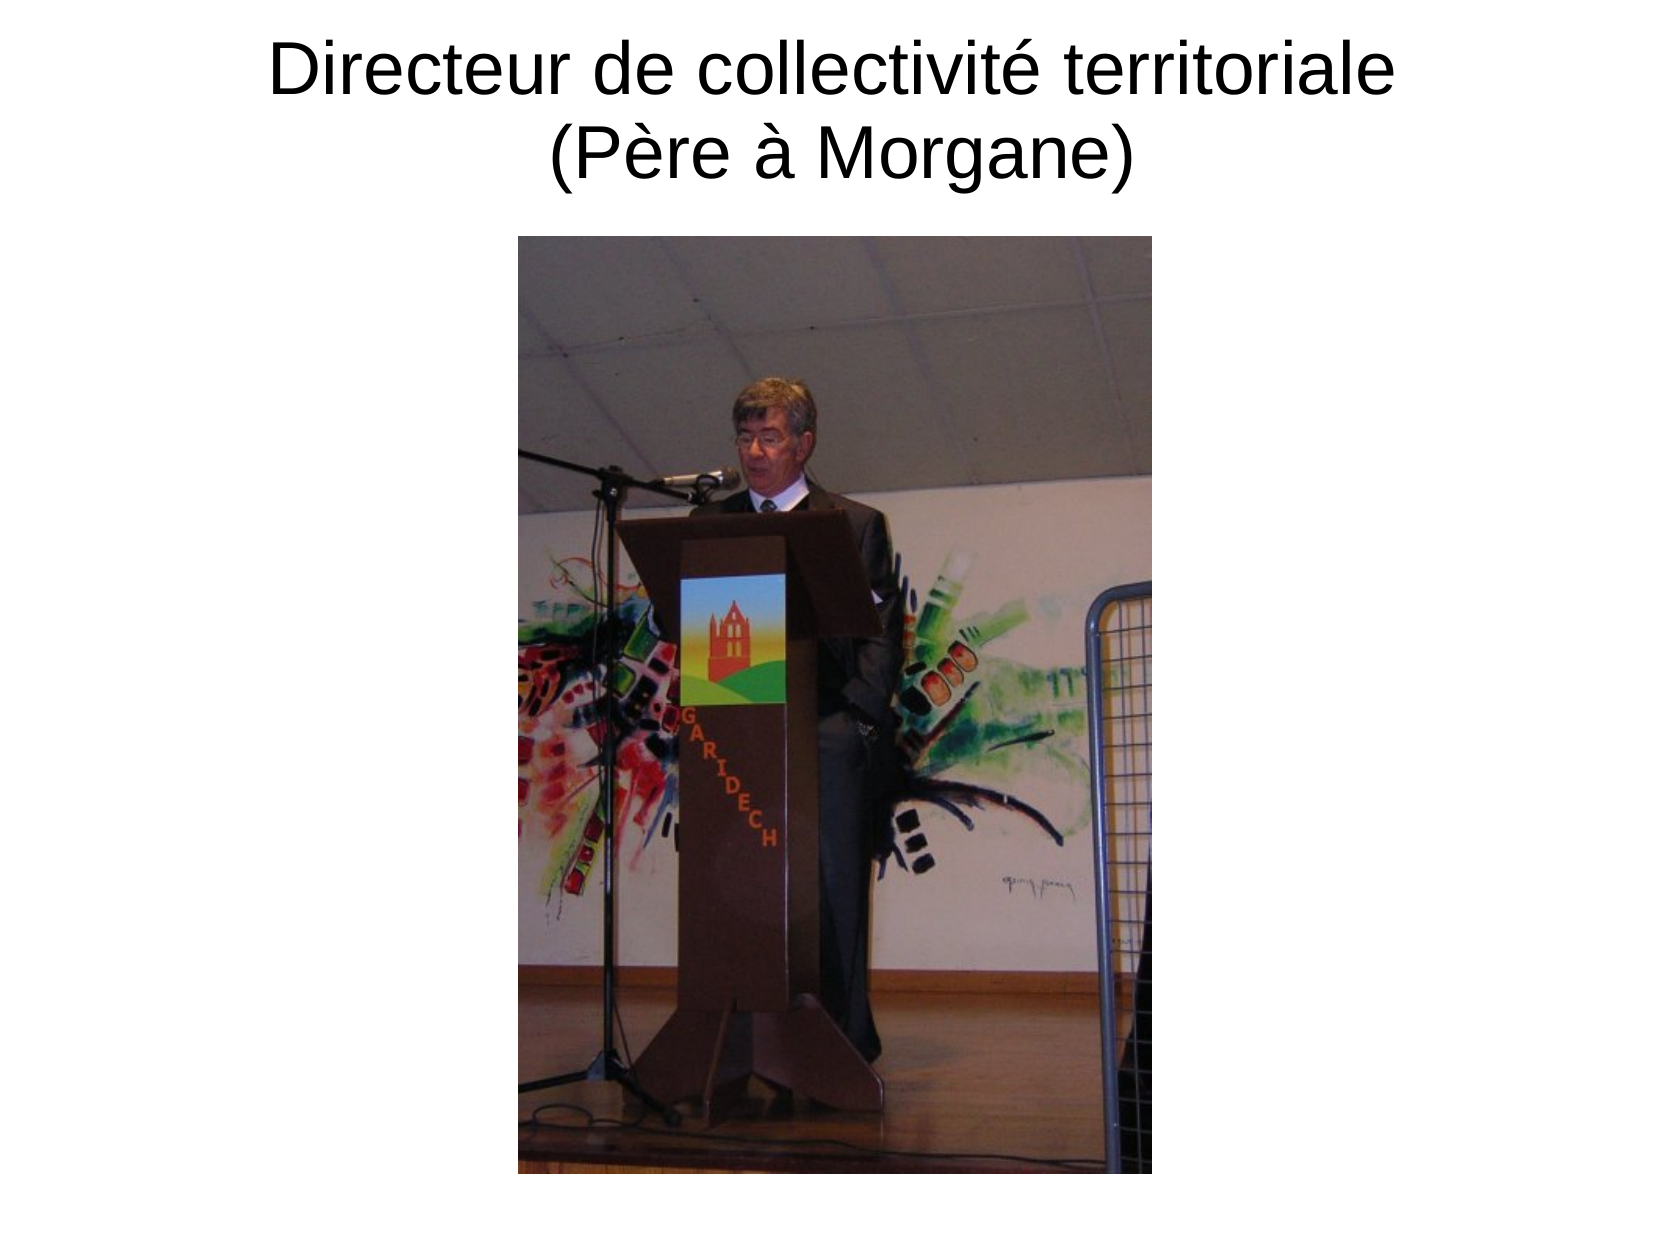

# Directeur de collectivité territoriale (Père à Morgane)